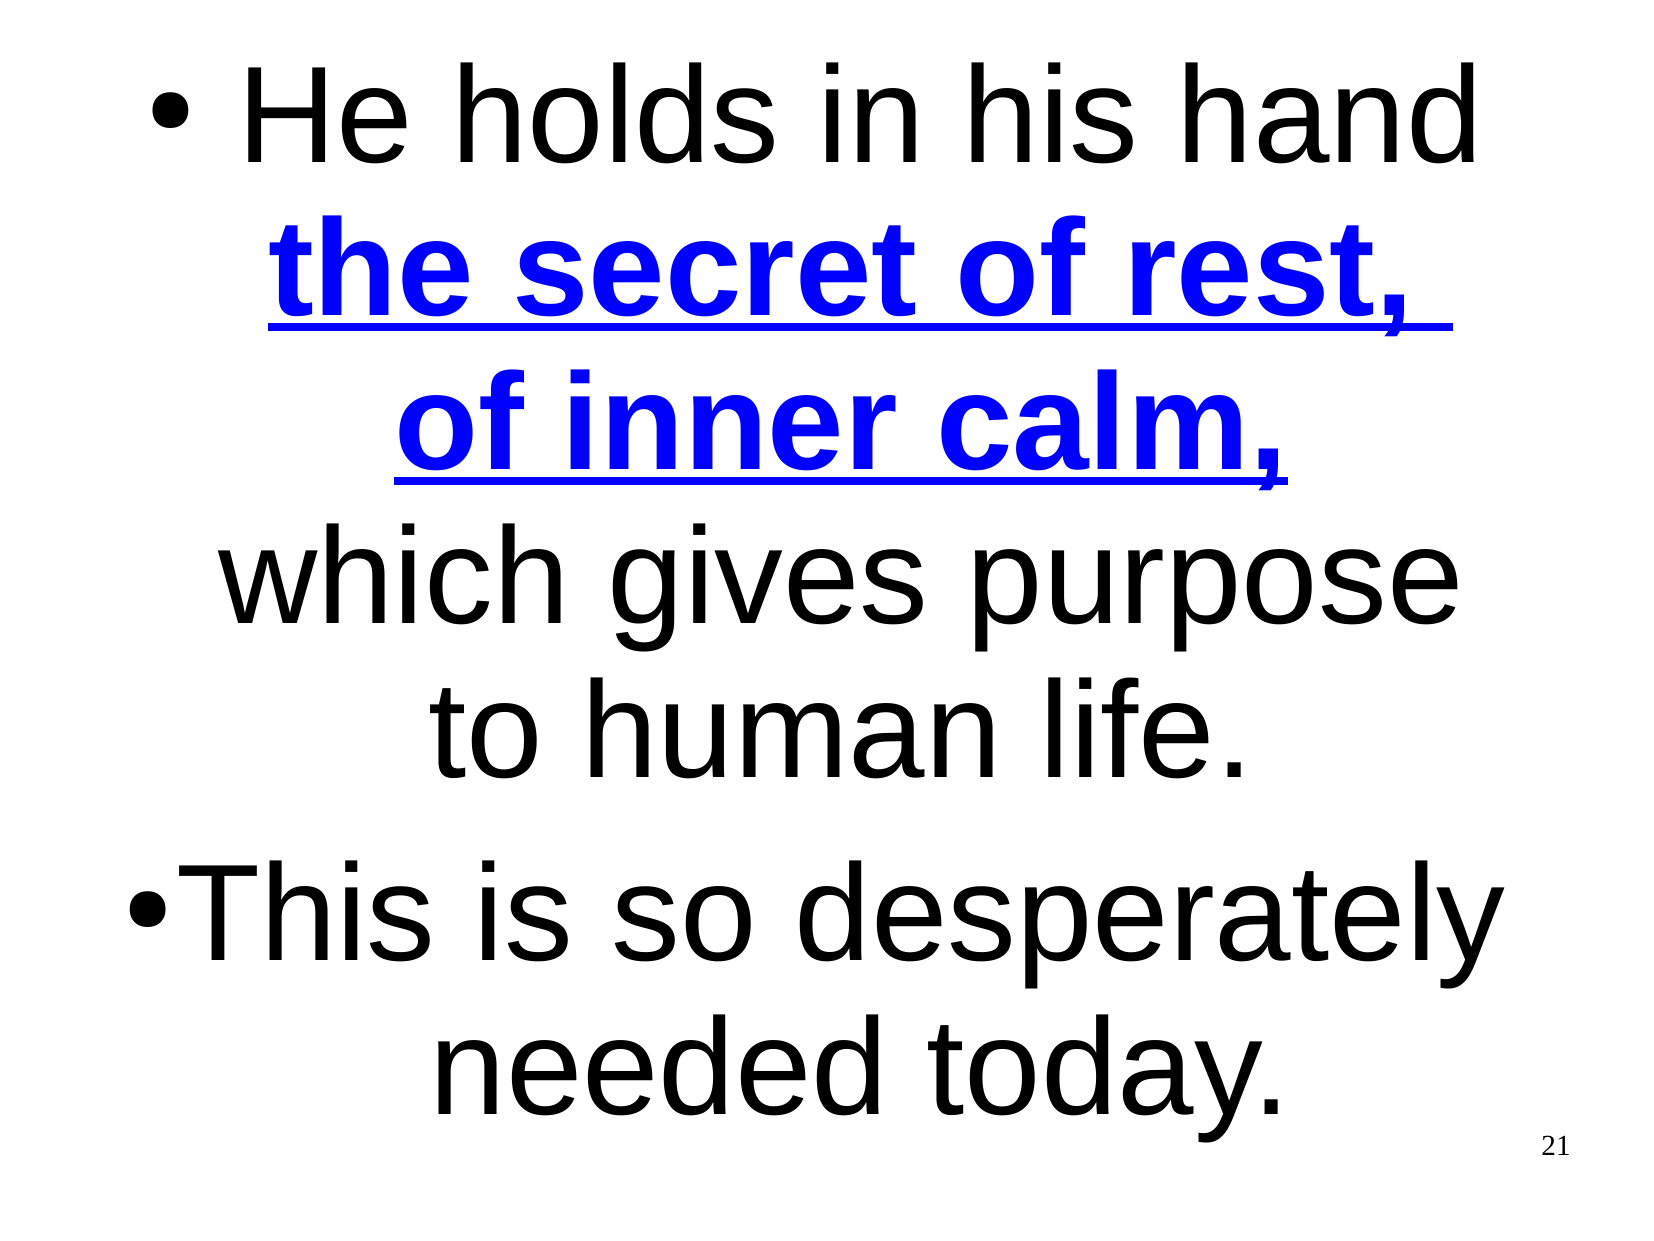

# He holds in his hand the secret of rest, of inner calm, which gives purpose to human life.
This is so desperately
needed today.
21